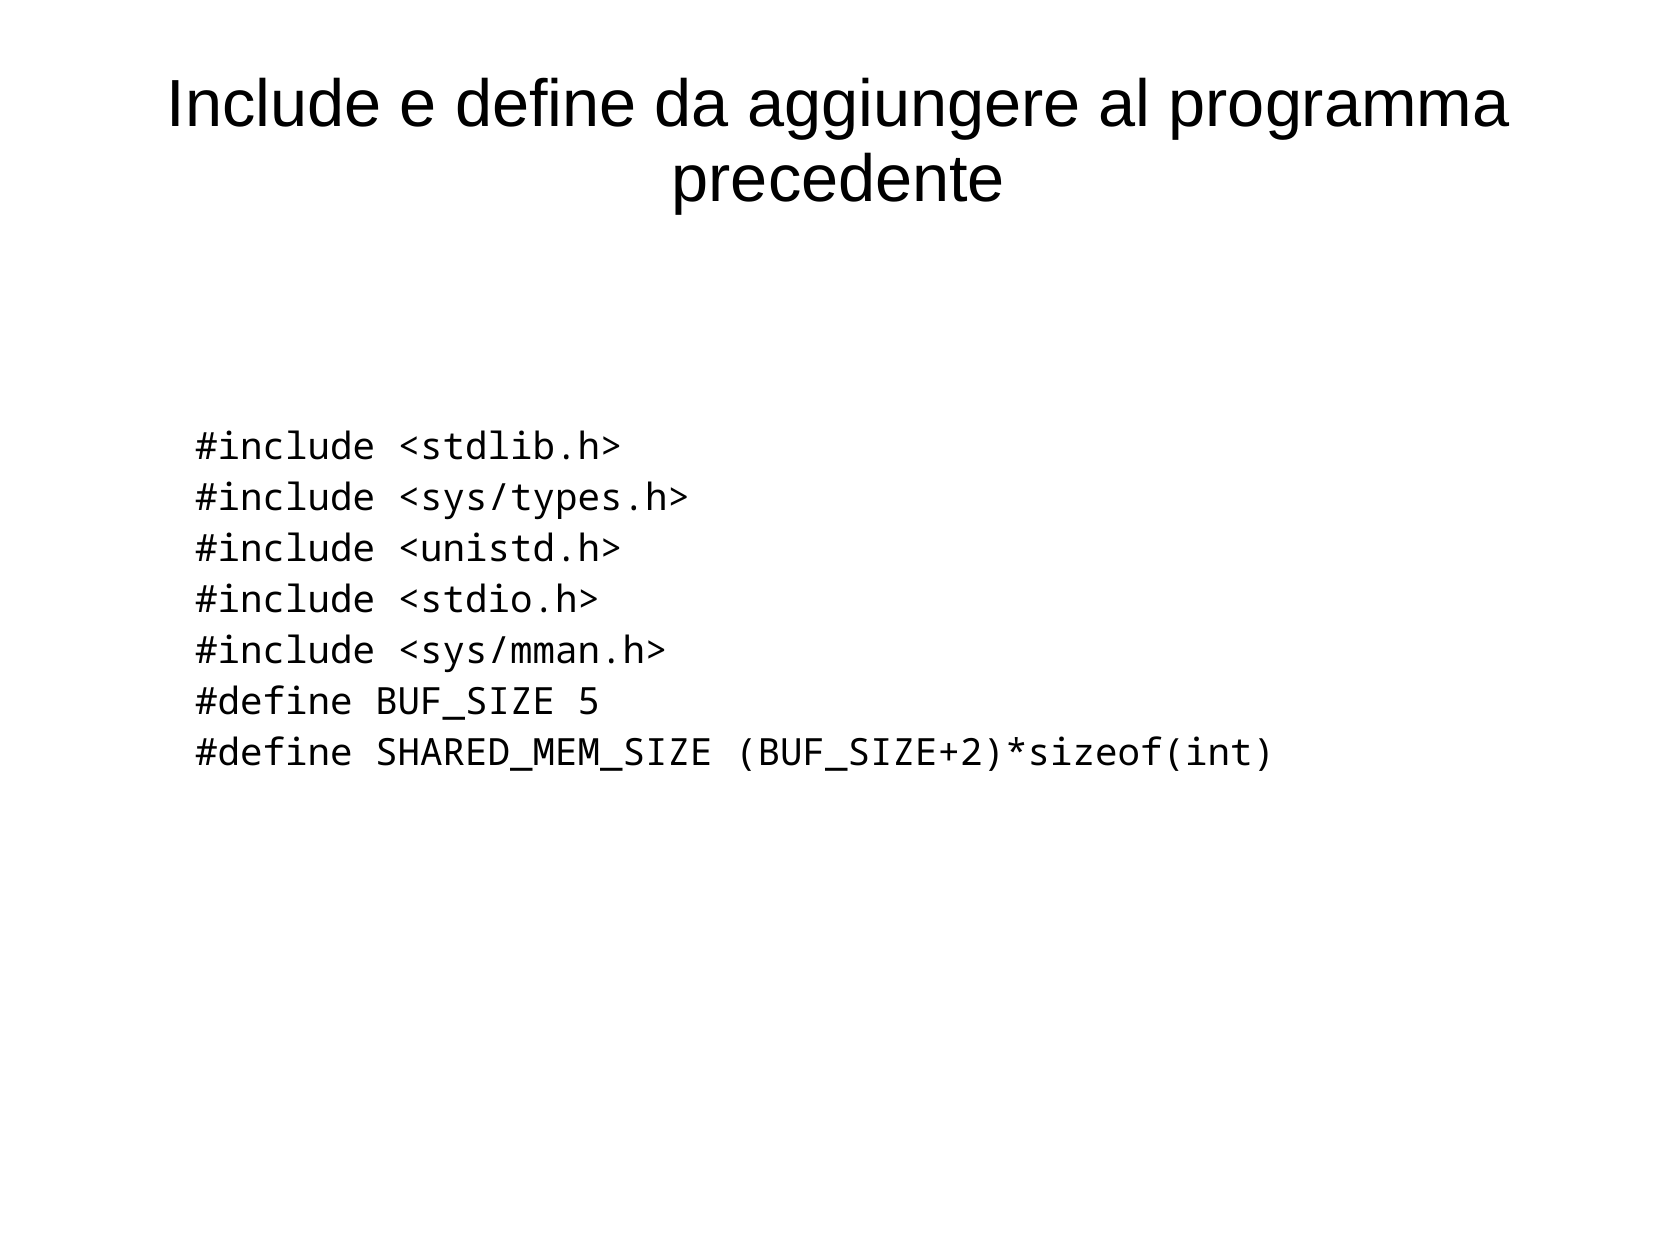

# Include e define da aggiungere al programma precedente
#include <stdlib.h>
#include <sys/types.h>
#include <unistd.h>
#include <stdio.h>
#include <sys/mman.h>
#define BUF_SIZE 5
#define SHARED_MEM_SIZE (BUF_SIZE+2)*sizeof(int)